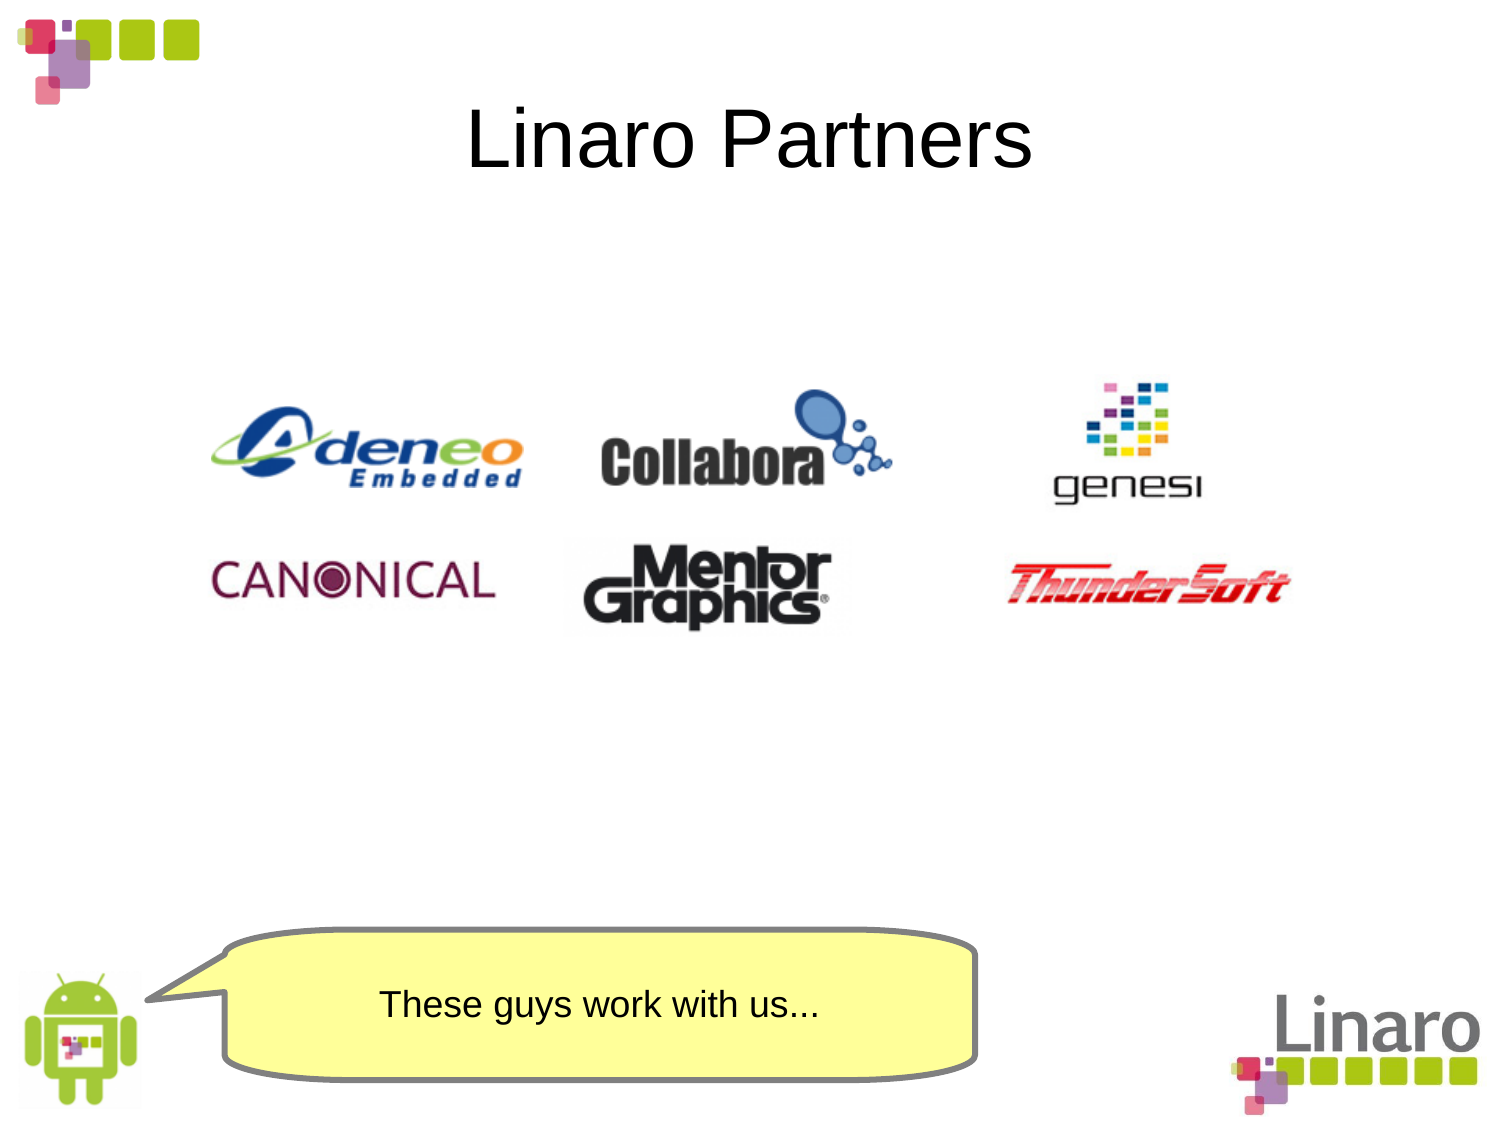

# Linaro Partners
These guys work with us...